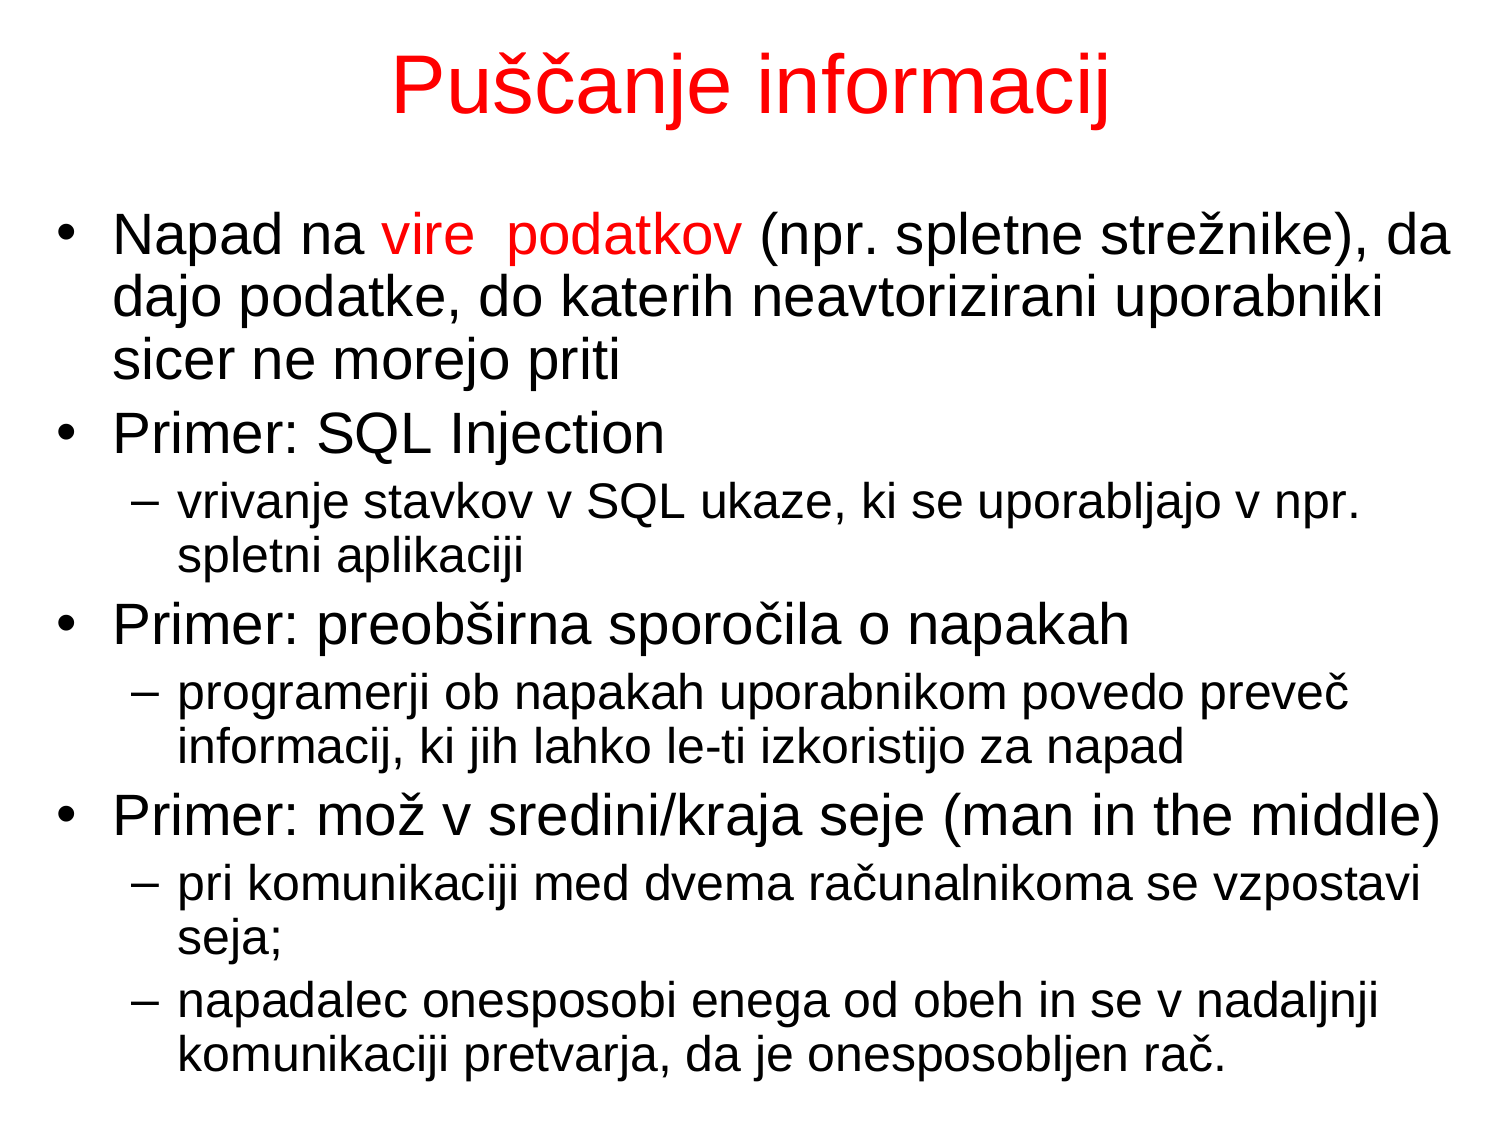

# Puščanje informacij
Napad na vire 	podatkov (npr. spletne strežnike), da dajo podatke, do katerih neavtorizirani uporabniki sicer ne morejo priti
Primer: SQL Injection
vrivanje stavkov v SQL ukaze, ki se uporabljajo v npr. spletni aplikaciji
Primer: preobširna sporočila o napakah
programerji ob napakah uporabnikom povedo preveč informacij, ki jih lahko le-ti izkoristijo za napad
Primer: mož v sredini/kraja seje (man in the middle)
pri komunikaciji med dvema računalnikoma se vzpostavi seja;
napadalec onesposobi enega od obeh in se v nadaljnji komunikaciji pretvarja, da je onesposobljen rač.